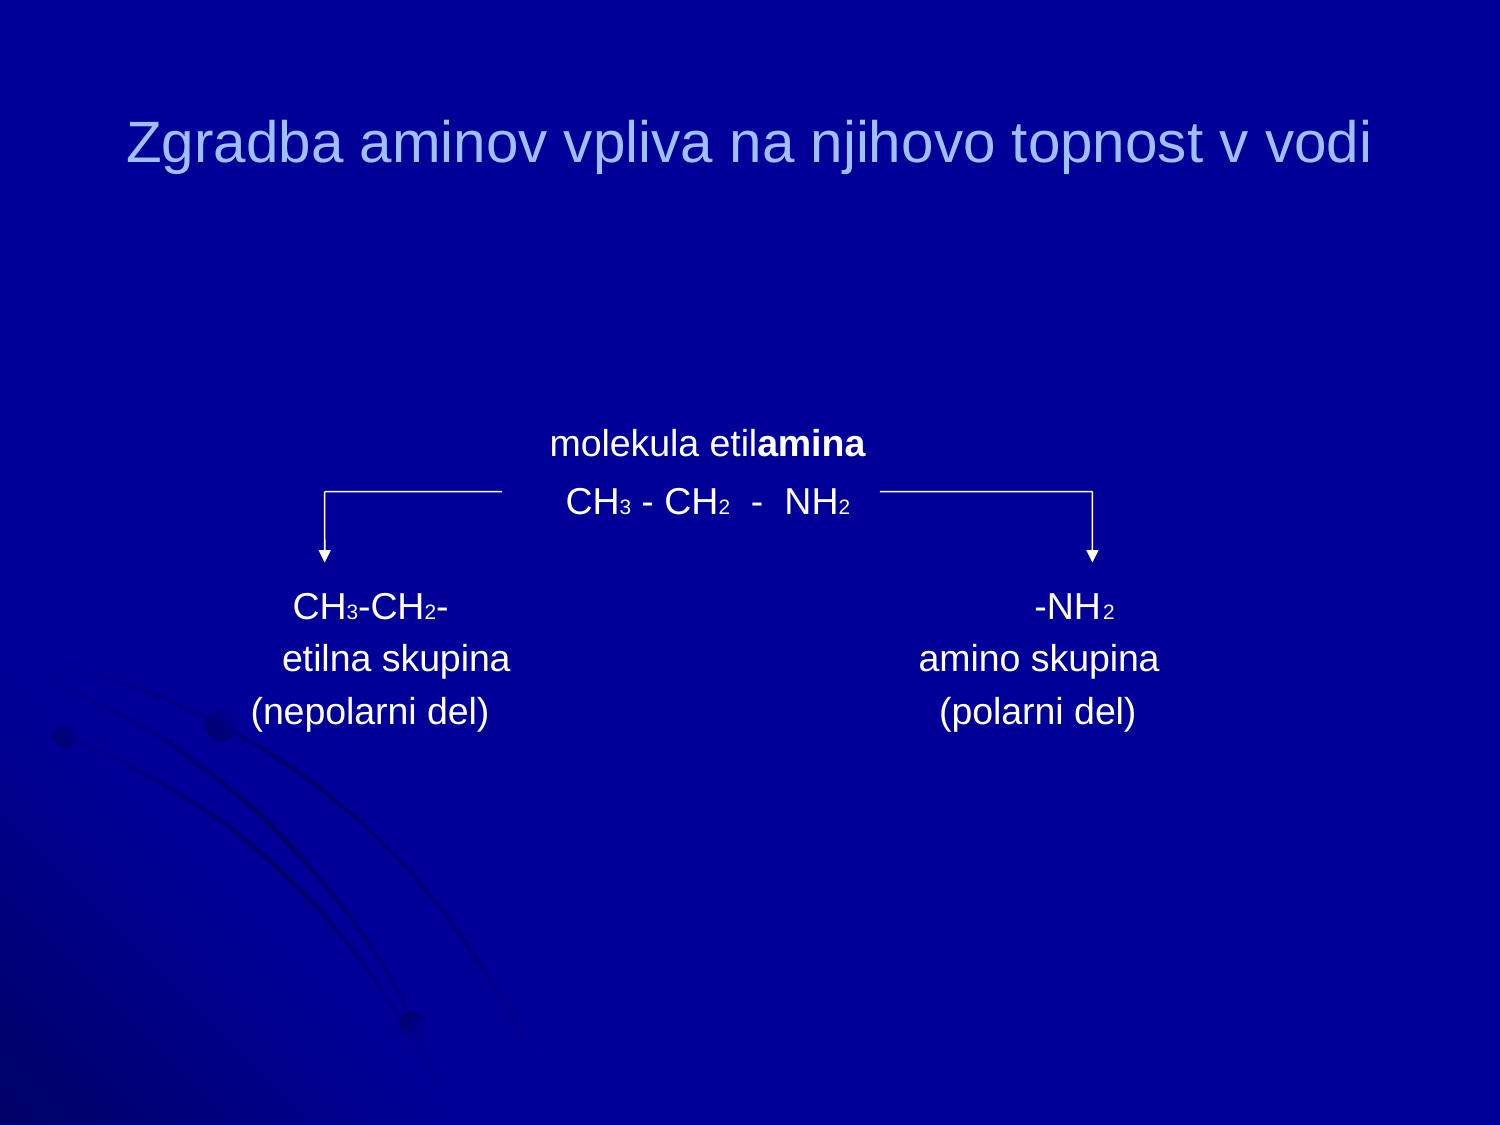

# Zgradba aminov vpliva na njihovo topnost v vodi
 molekula etilamina
 CH3 - CH2 - NH2
 CH3-CH2- -NH2
 etilna skupina amino skupina
 (nepolarni del) (polarni del)